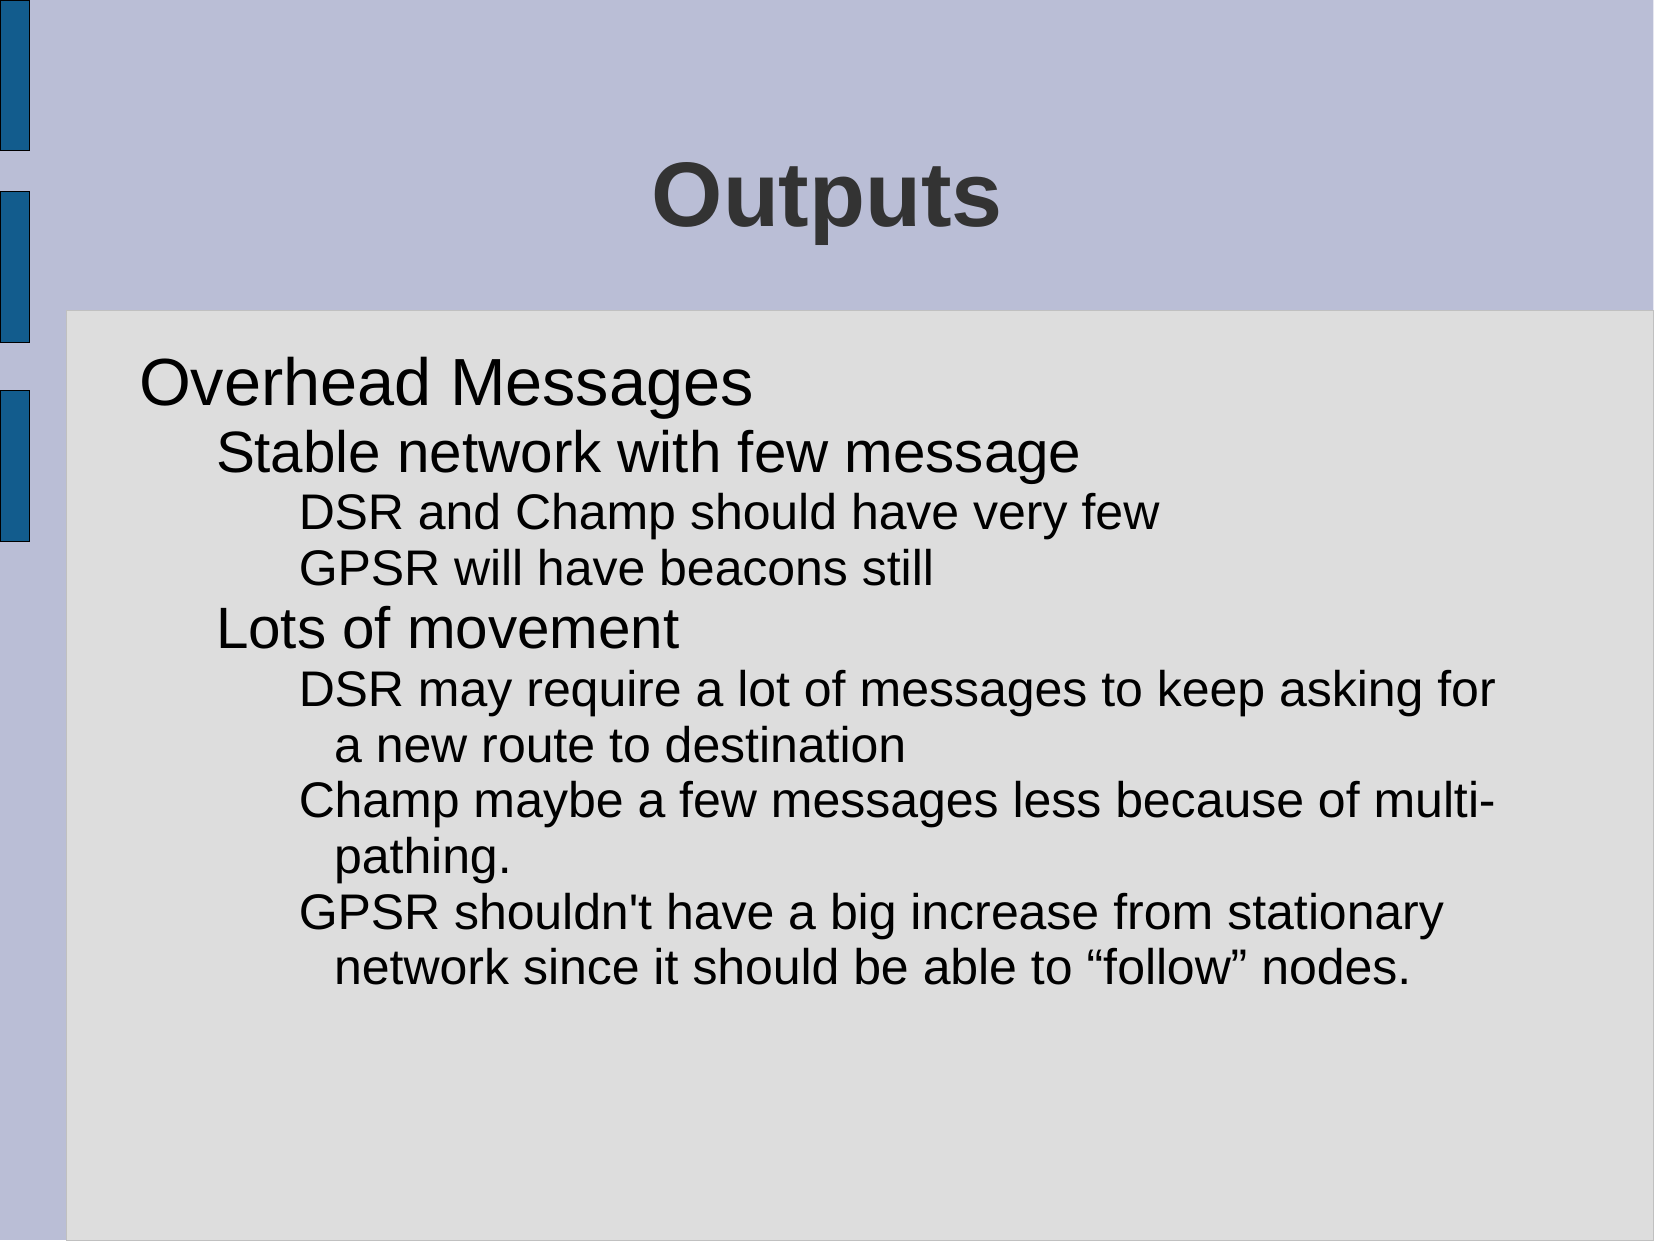

# Outputs
Overhead Messages
Stable network with few message
DSR and Champ should have very few
GPSR will have beacons still
Lots of movement
DSR may require a lot of messages to keep asking for a new route to destination
Champ maybe a few messages less because of multi-pathing.
GPSR shouldn't have a big increase from stationary network since it should be able to “follow” nodes.